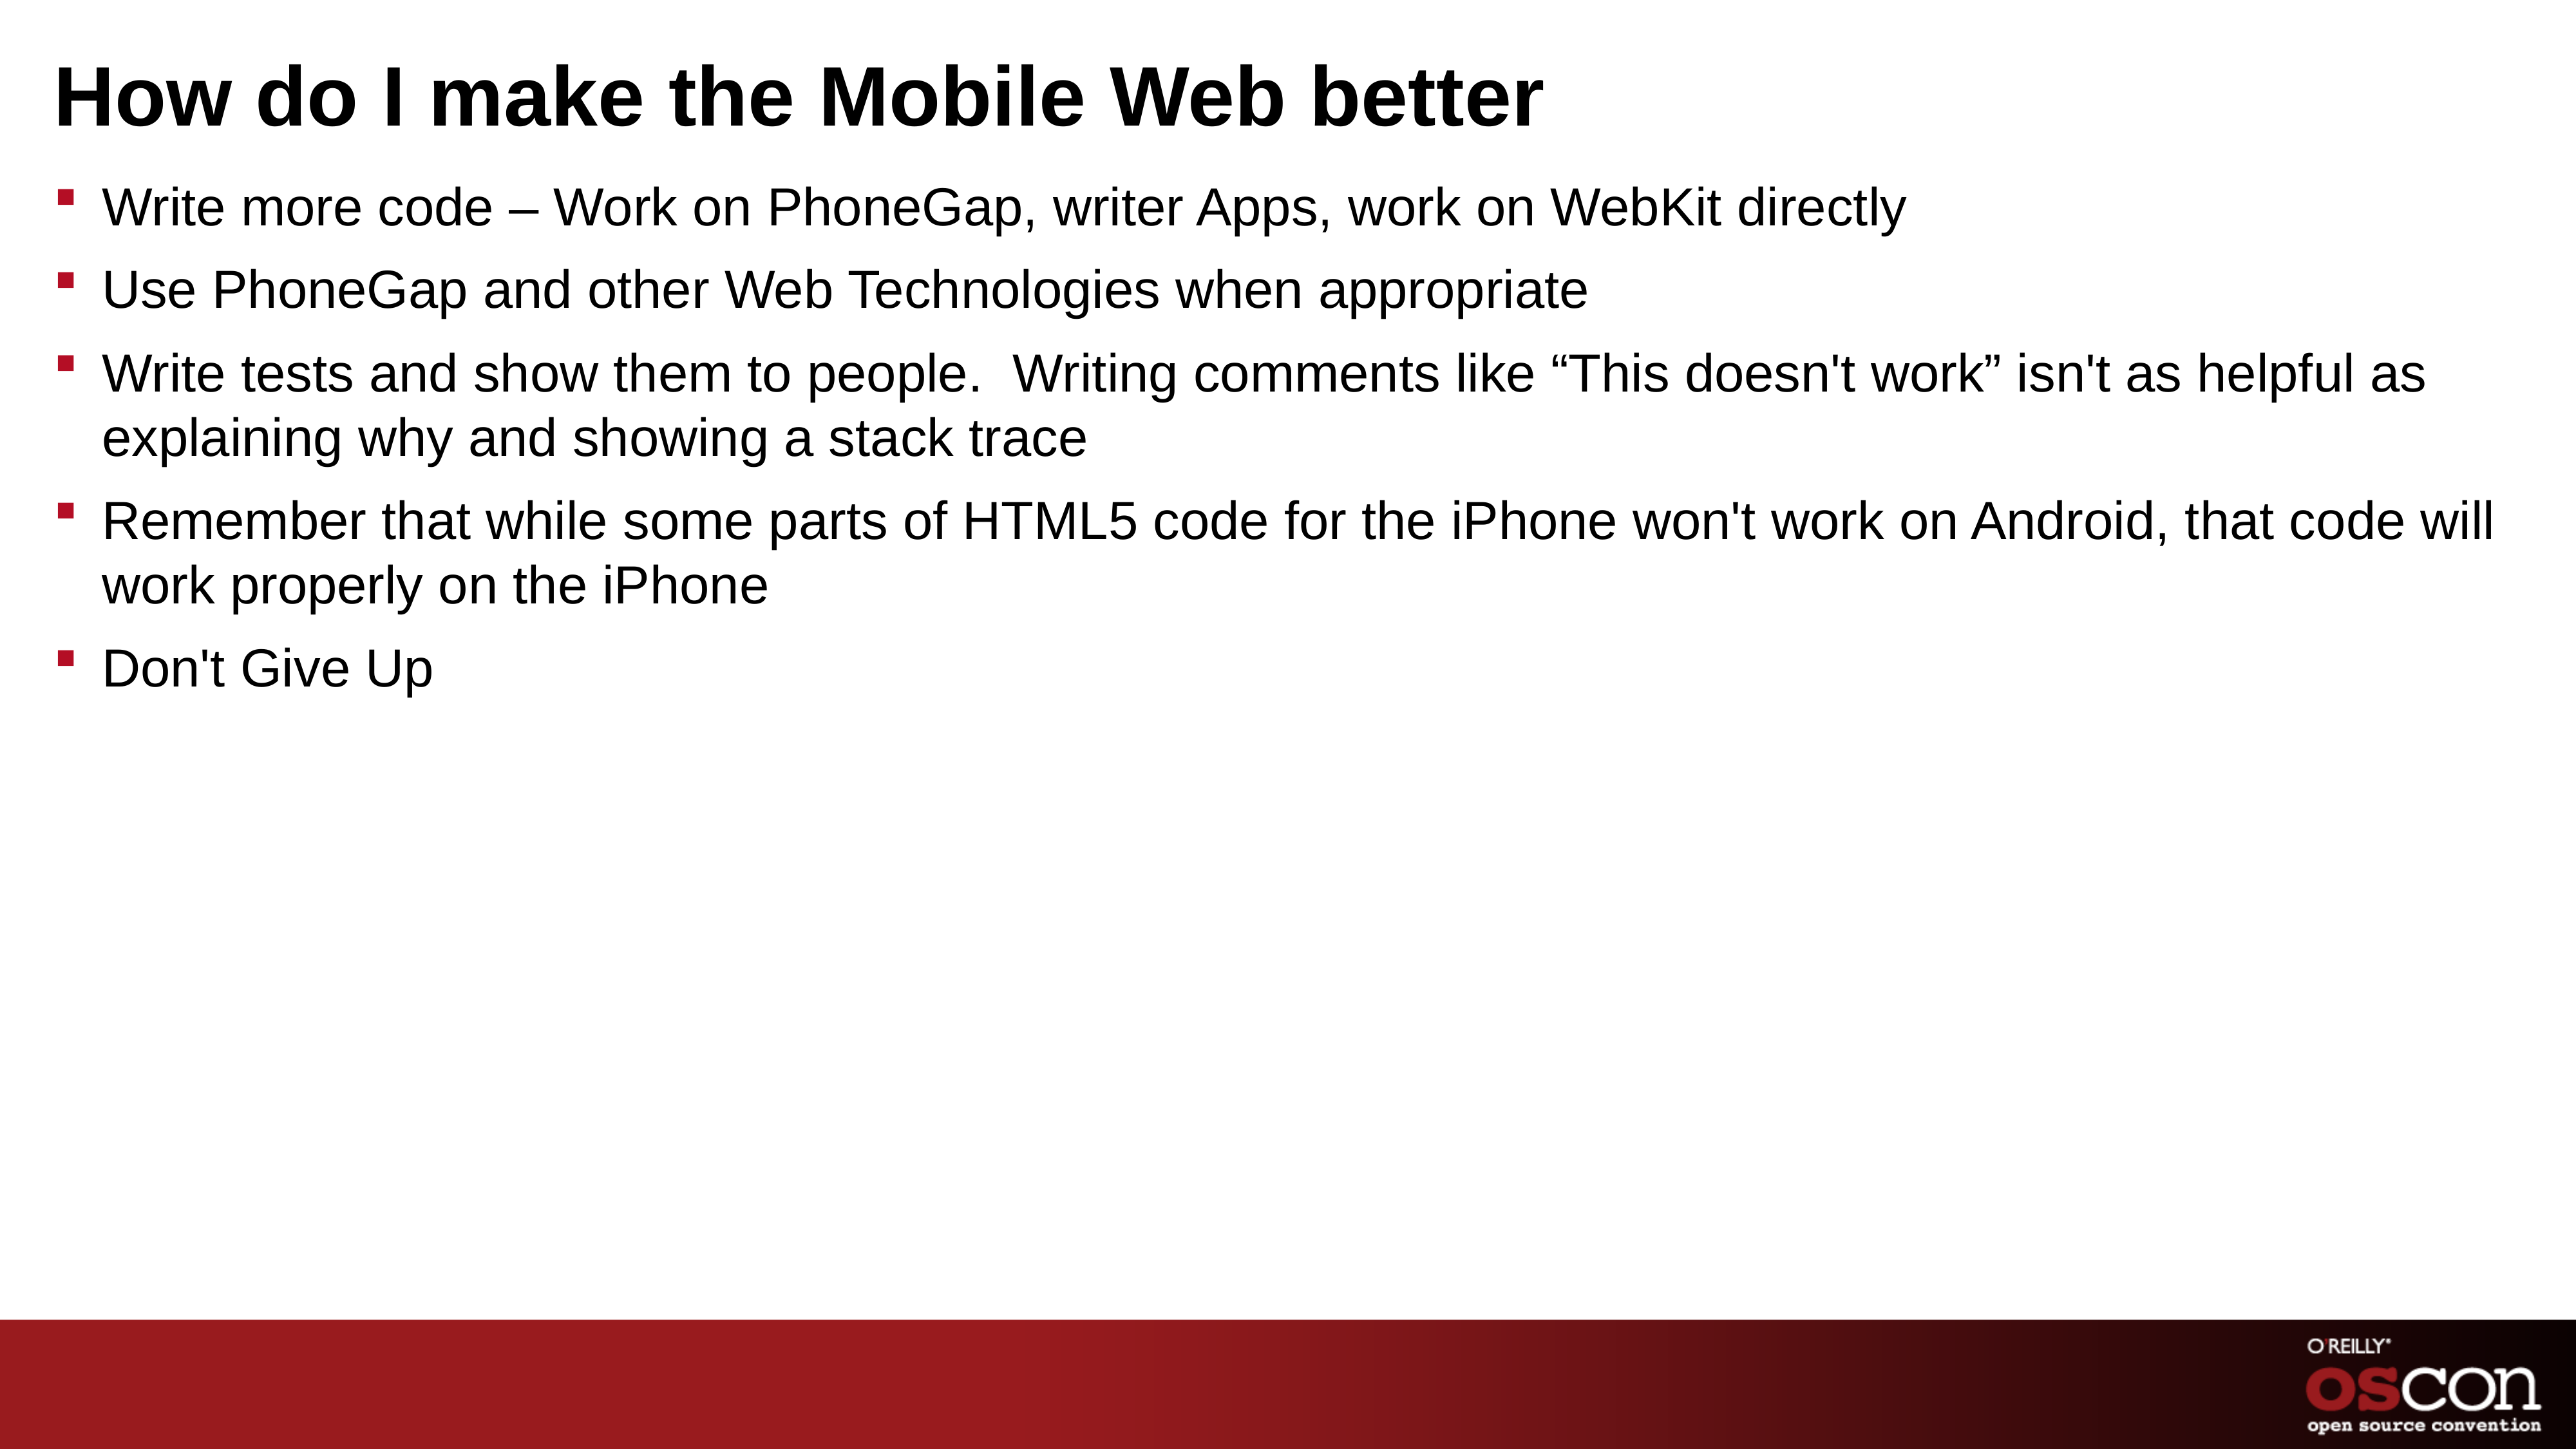

# How do I make the Mobile Web better
Write more code – Work on PhoneGap, writer Apps, work on WebKit directly
Use PhoneGap and other Web Technologies when appropriate
Write tests and show them to people. Writing comments like “This doesn't work” isn't as helpful as explaining why and showing a stack trace
Remember that while some parts of HTML5 code for the iPhone won't work on Android, that code will work properly on the iPhone
Don't Give Up